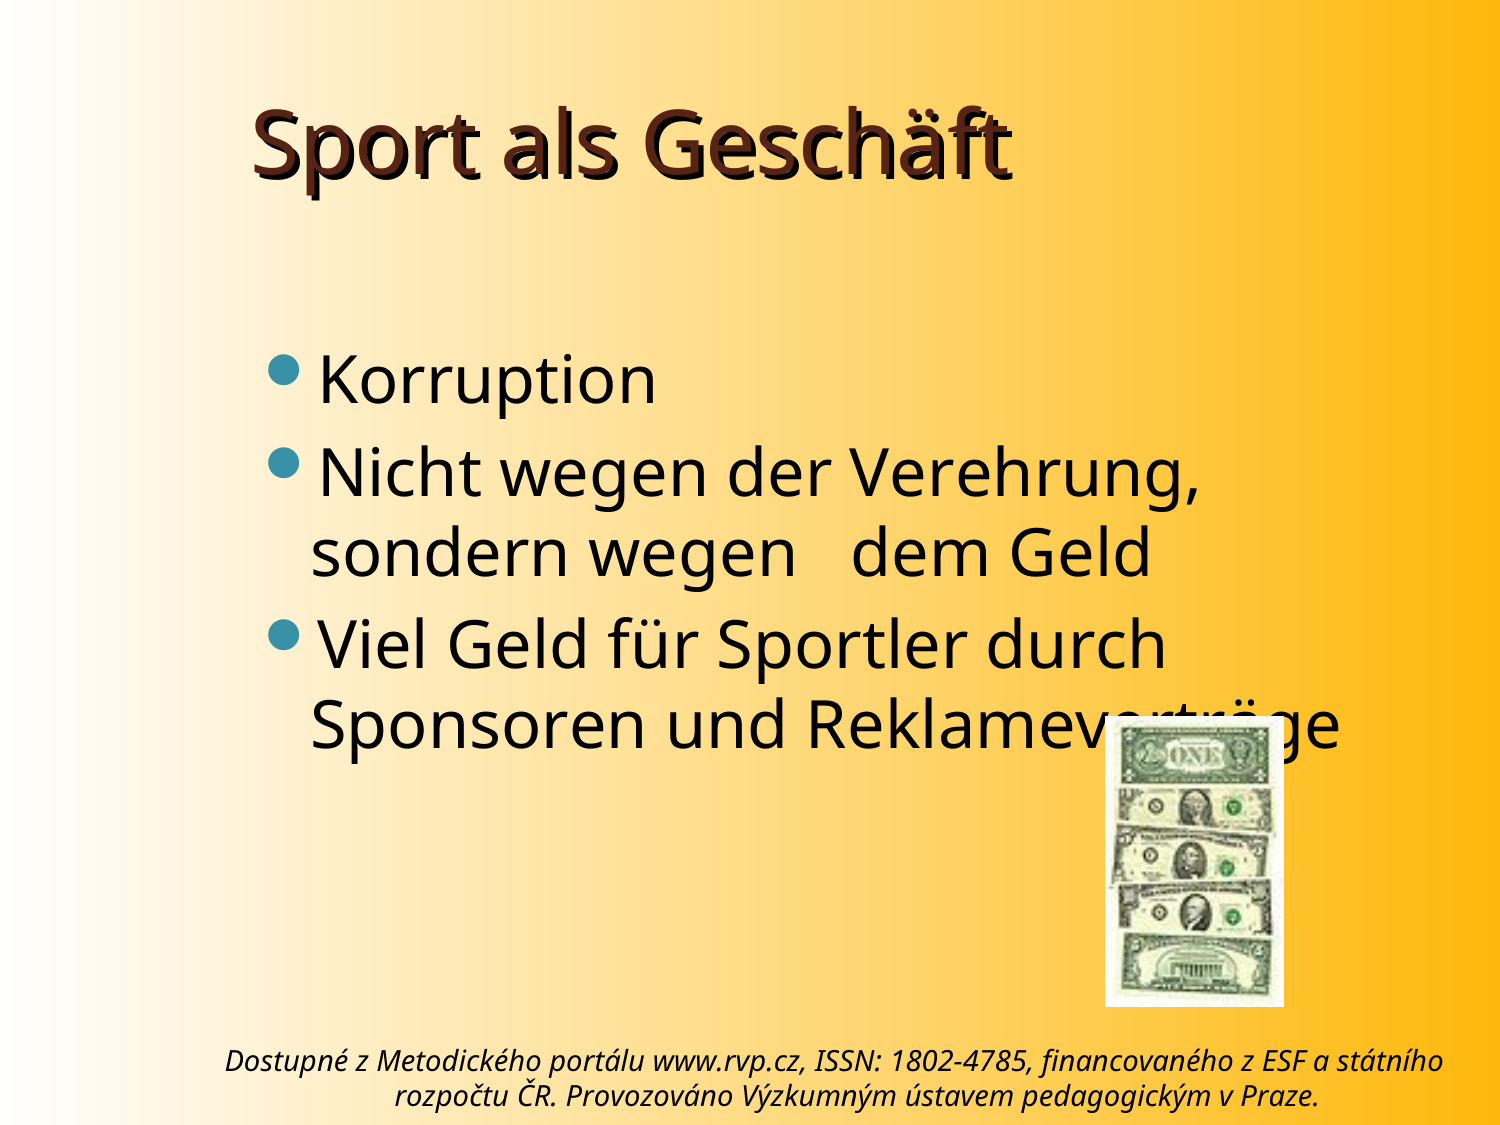

# Sport als Geschäft
Korruption
Nicht wegen der Verehrung, sondern wegen 	dem Geld
Viel Geld für Sportler durch Sponsoren und Reklameverträge
Dostupné z Metodického portálu www.rvp.cz, ISSN: 1802-4785, financovaného z ESF a státního rozpočtu ČR. Provozováno Výzkumným ústavem pedagogickým v Praze.